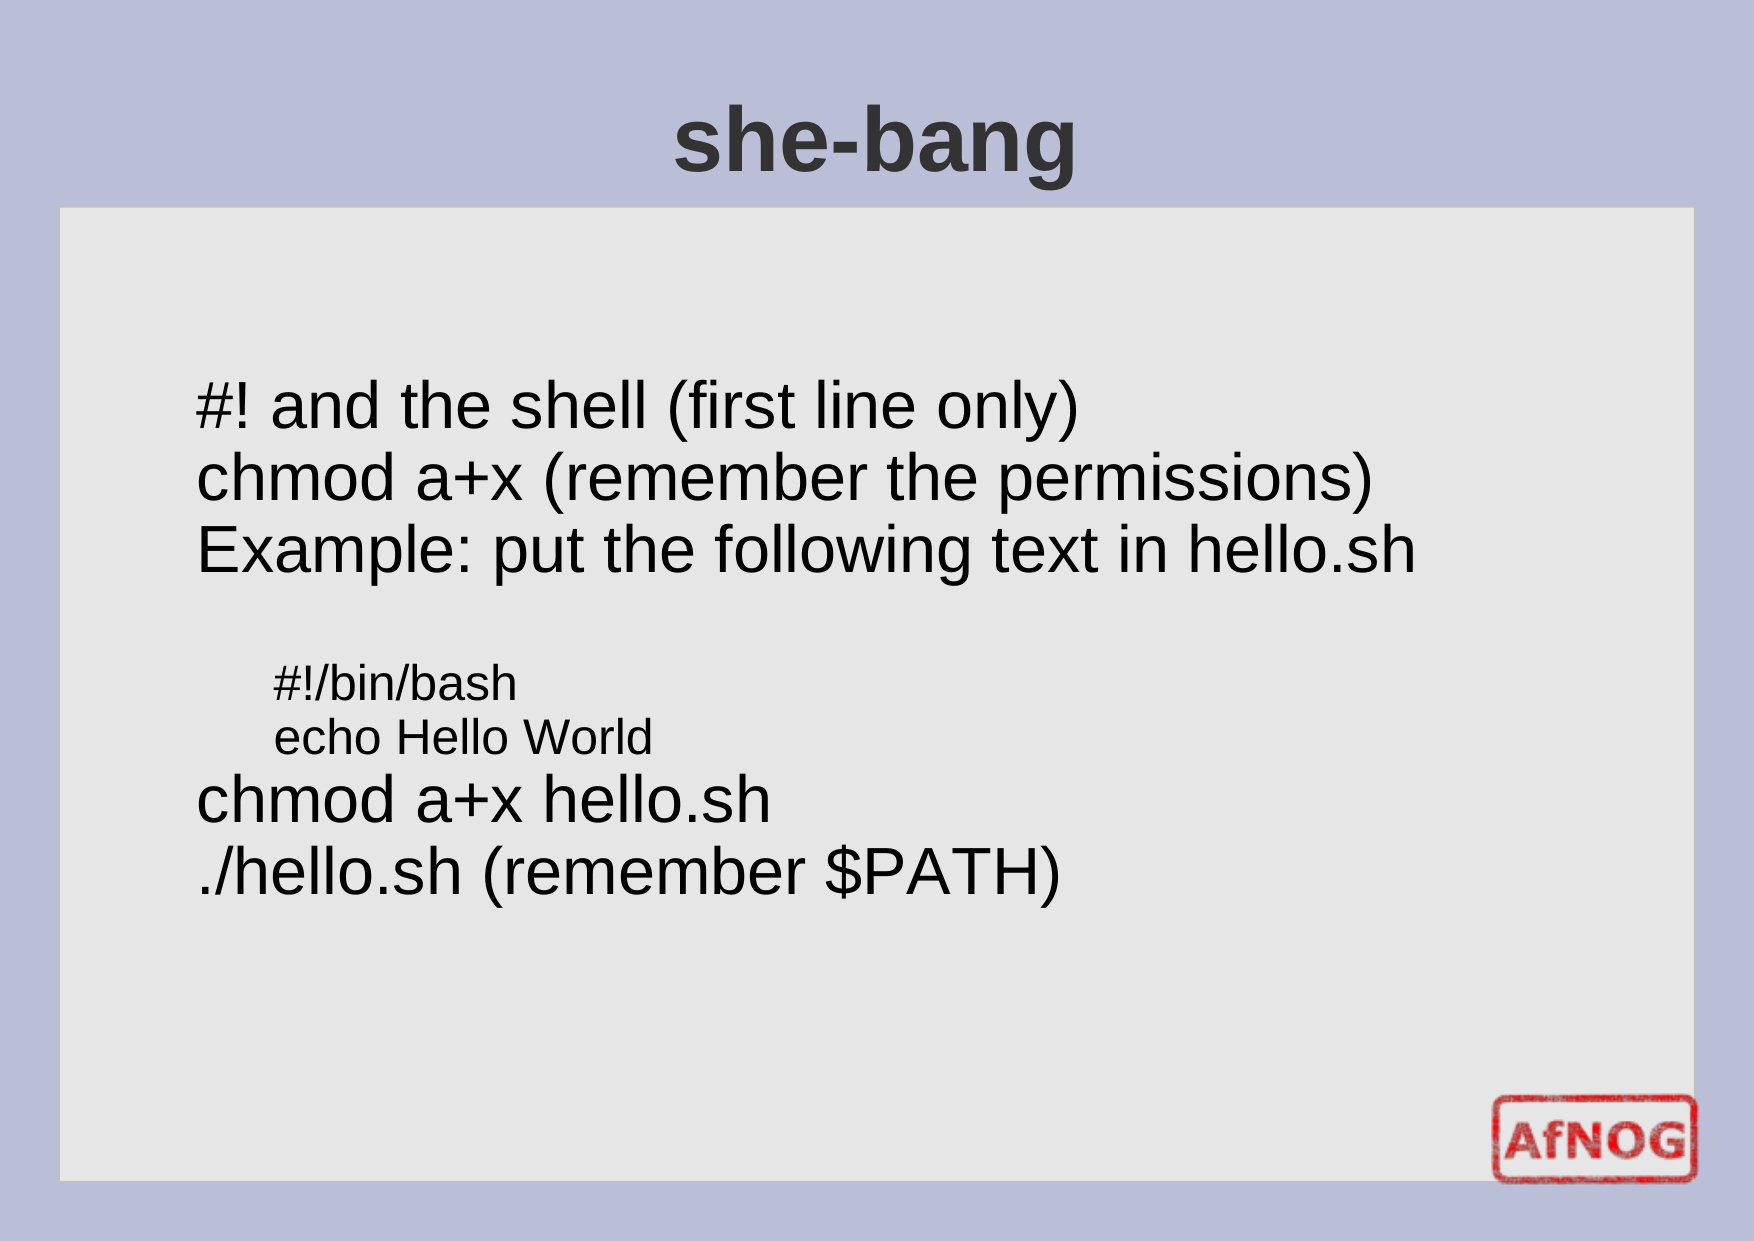

# she-bang
#! and the shell (first line only)
chmod a+x (remember the permissions)
Example: put the following text in hello.sh
#!/bin/bash
echo Hello World
chmod a+x hello.sh
./hello.sh (remember $PATH)